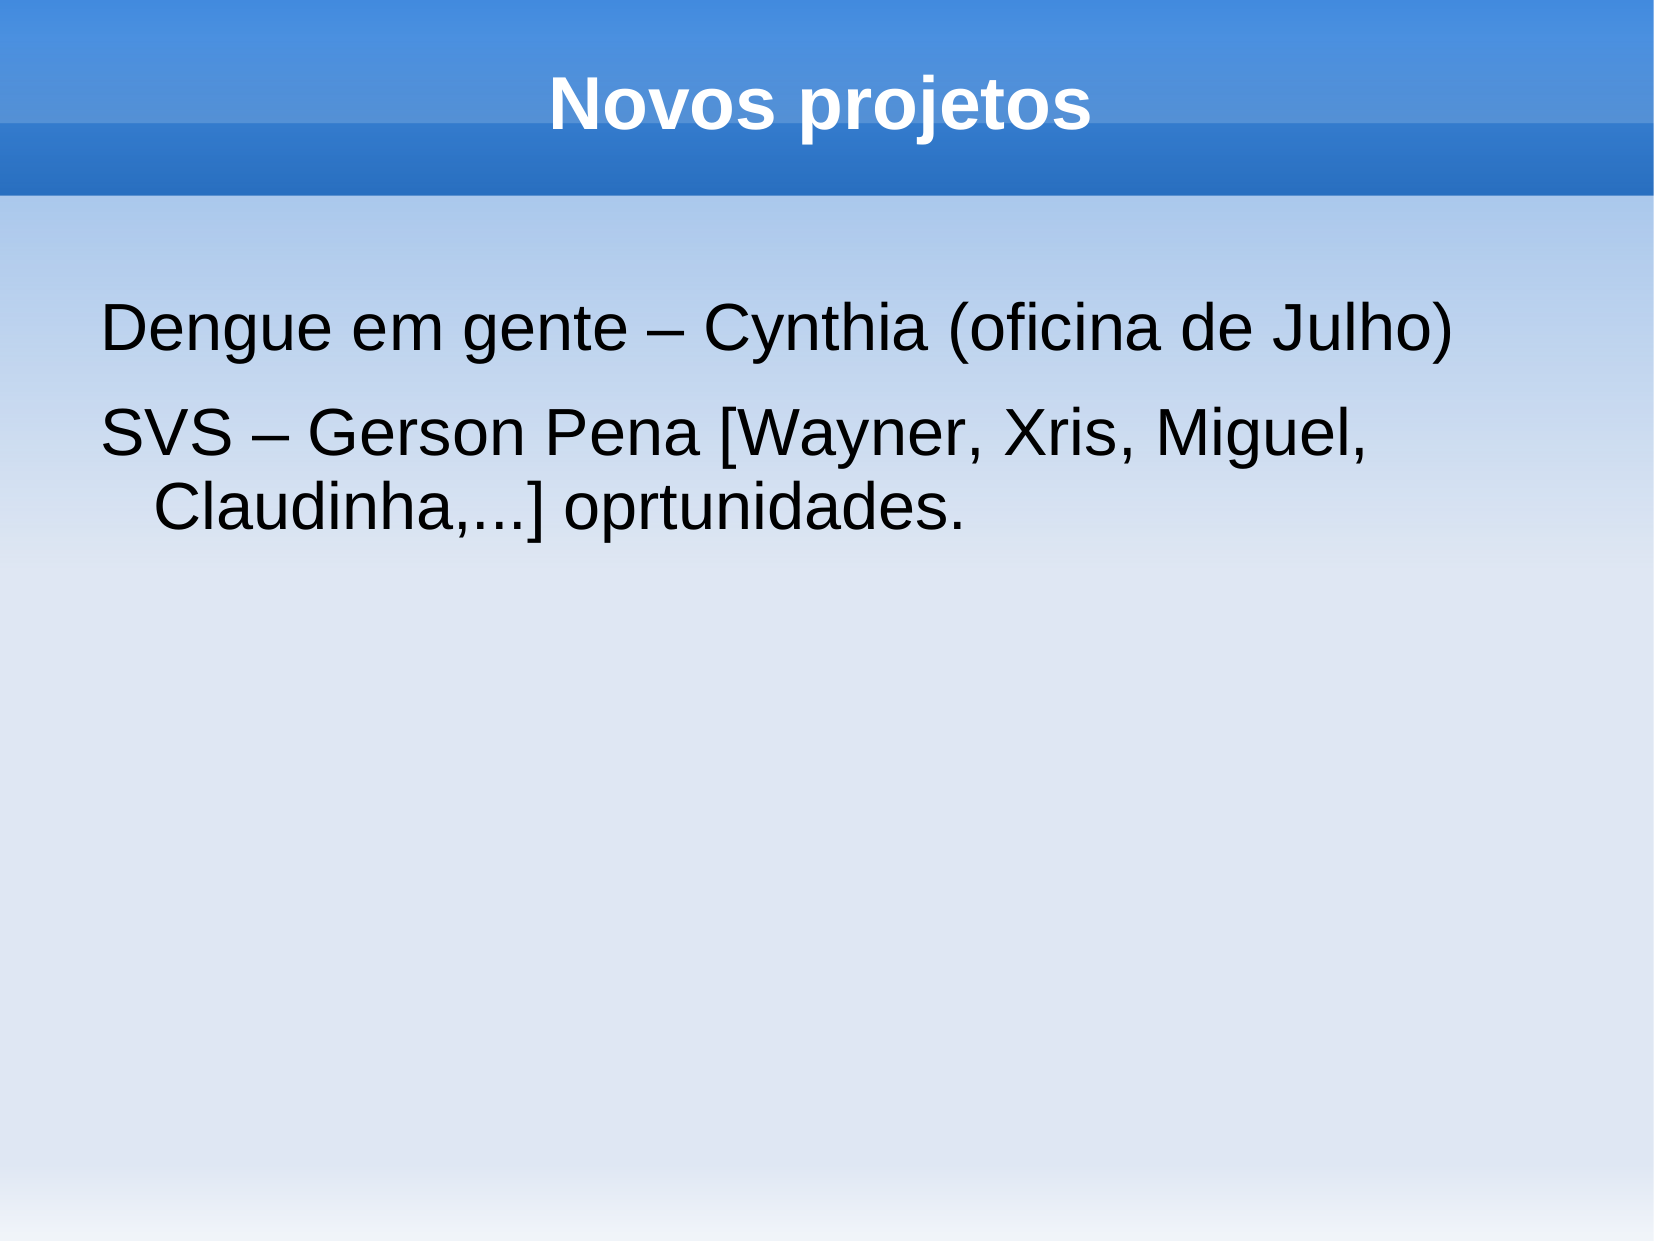

# Novos projetos
Dengue em gente – Cynthia (oficina de Julho)
SVS – Gerson Pena [Wayner, Xris, Miguel, Claudinha,...] oprtunidades.